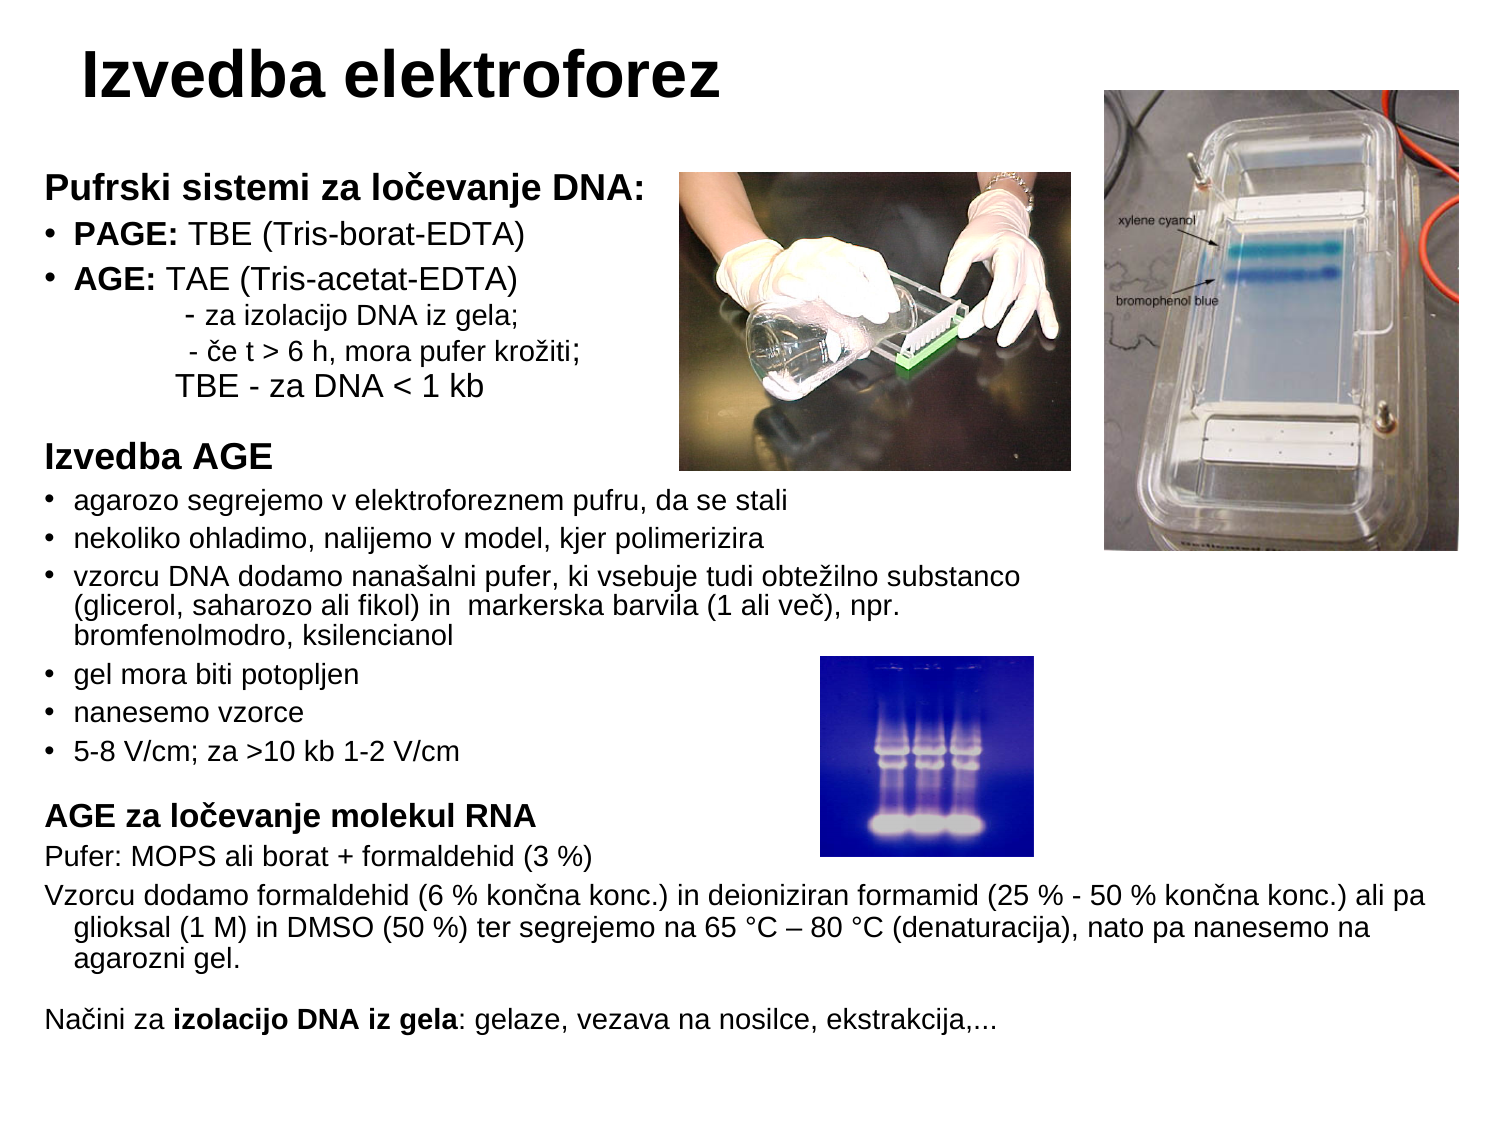

# Izvedba elektroforez
Pufrski sistemi za ločevanje DNA:
PAGE: TBE (Tris-borat-EDTA)
AGE: TAE (Tris-acetat-EDTA)
 - za izolacijo DNA iz gela;
 - če t > 6 h, mora pufer krožiti;
 TBE - za DNA < 1 kb
Izvedba AGE
agarozo segrejemo v elektroforeznem pufru, da se stali
nekoliko ohladimo, nalijemo v model, kjer polimerizira
vzorcu DNA dodamo nanašalni pufer, ki vsebuje tudi obtežilno substanco
(glicerol, saharozo ali fikol) in markerska barvila (1 ali več), npr.
bromfenolmodro, ksilencianol
gel mora biti potopljen
nanesemo vzorce
5-8 V/cm; za >10 kb 1-2 V/cm
AGE za ločevanje molekul RNA
Pufer: MOPS ali borat + formaldehid (3 %)
Vzorcu dodamo formaldehid (6 % končna konc.) in deioniziran formamid (25 % - 50 % končna konc.) ali pa
glioksal (1 M) in DMSO (50 %) ter segrejemo na 65 °C – 80 °C (denaturacija), nato pa nanesemo na agarozni gel.
Načini za izolacijo DNA iz gela: gelaze, vezava na nosilce, ekstrakcija,...